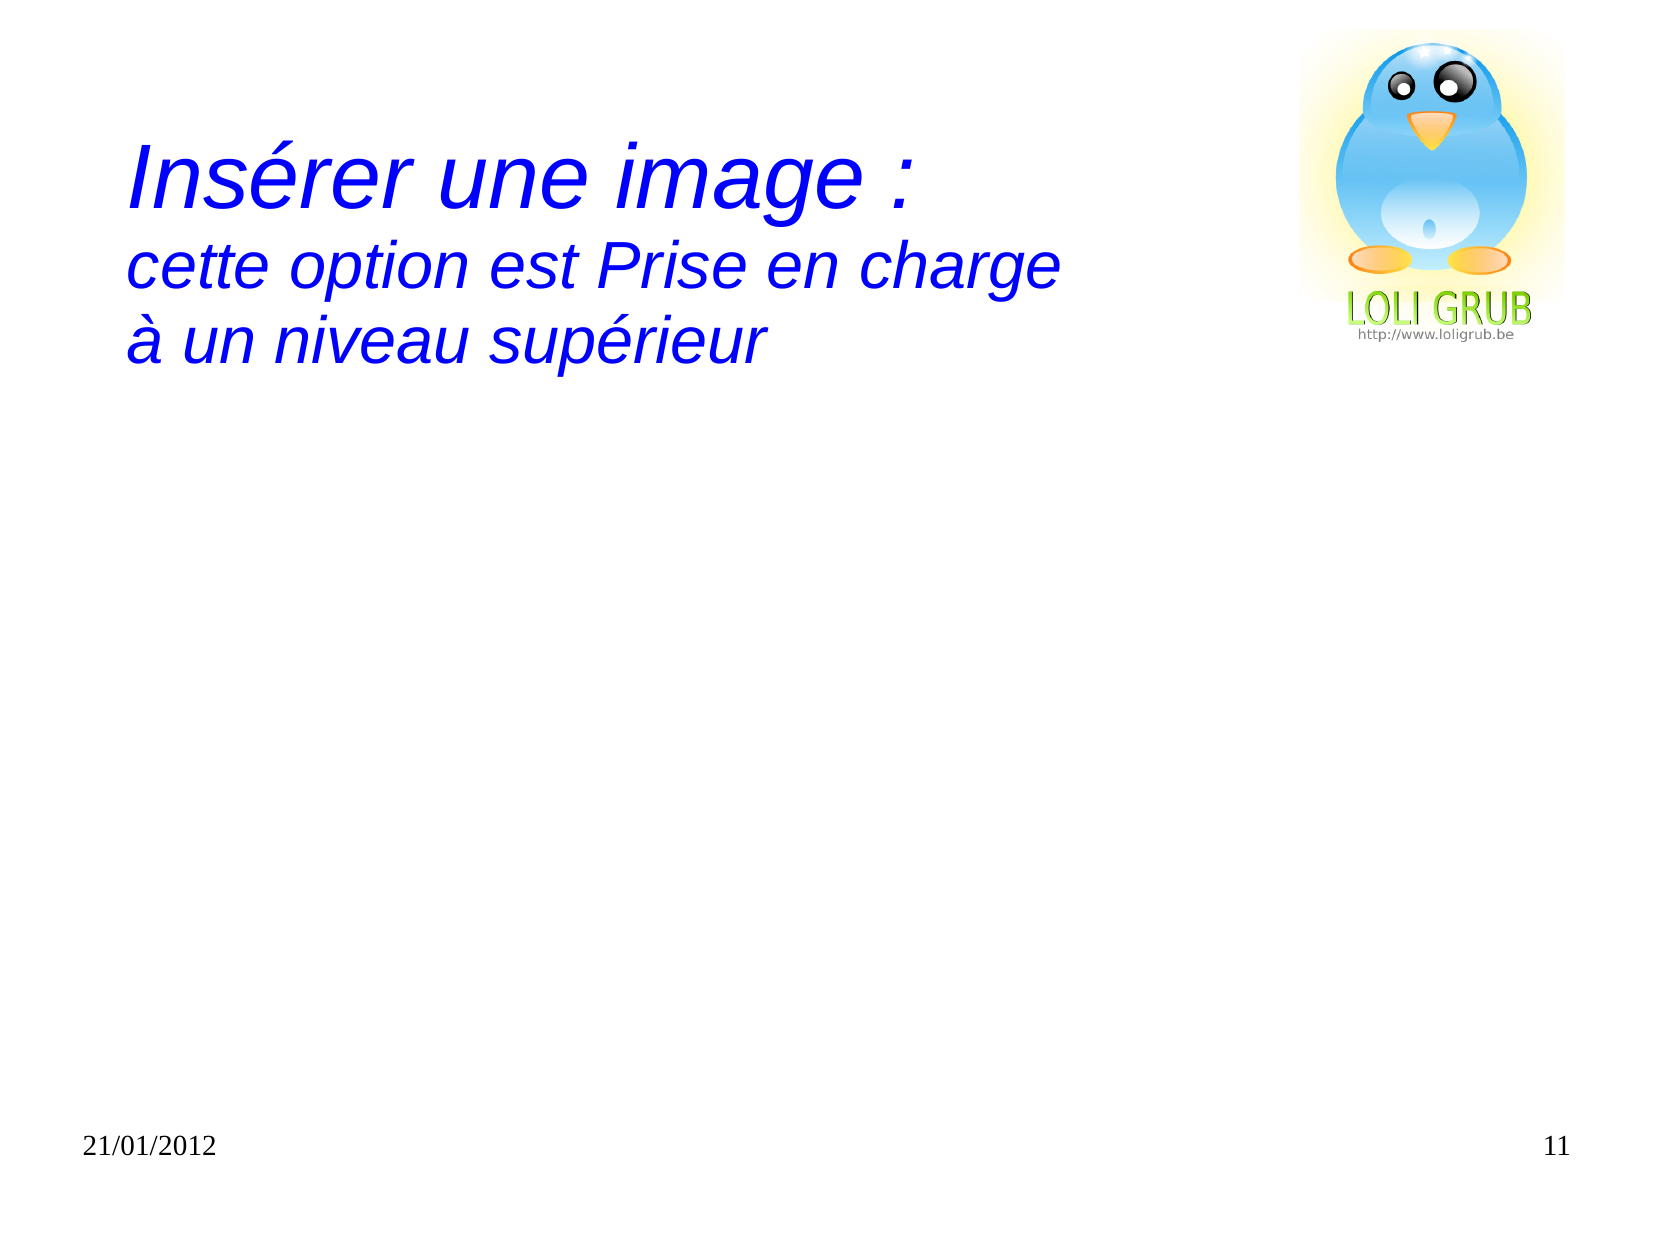

Insérer une image :
cette option est Prise en charge
à un niveau supérieur
21/01/2012
11